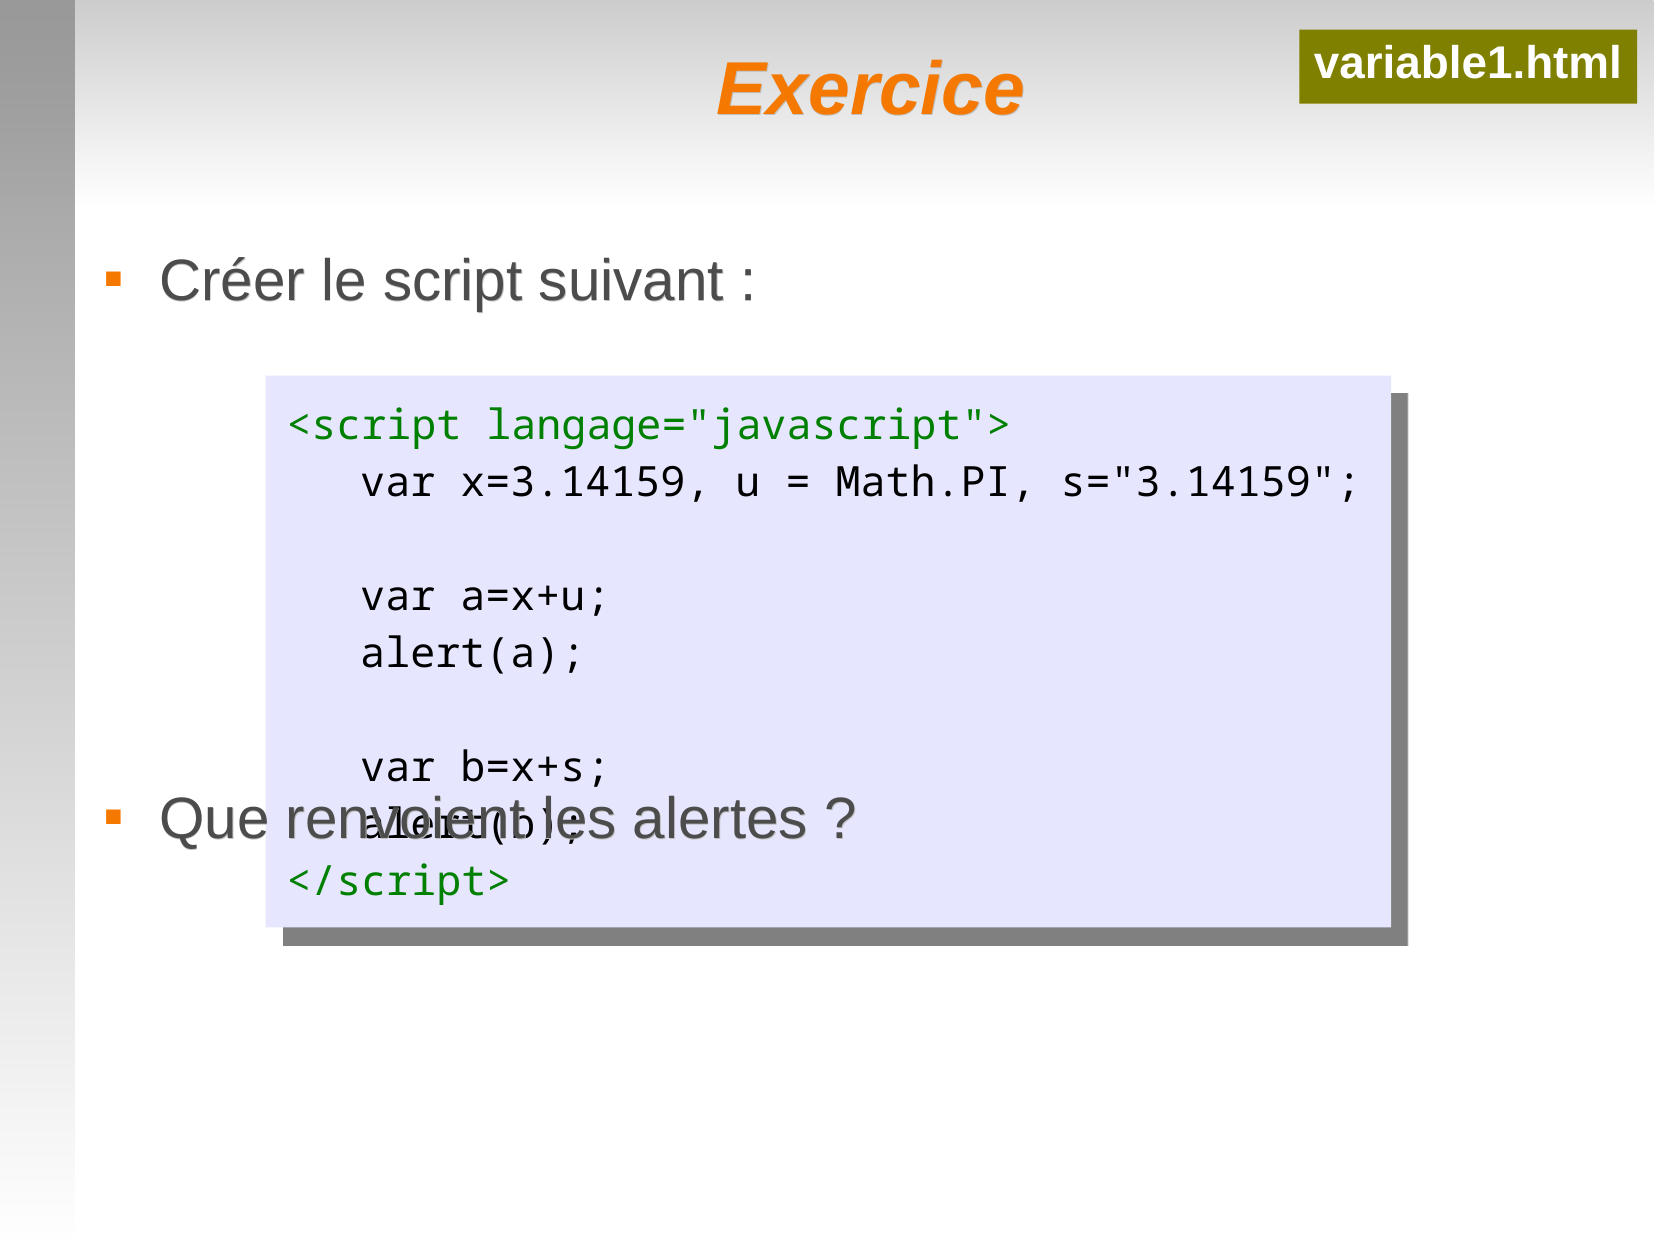

# Exercice
variable1.html
Créer le script suivant :
Que renvoient les alertes ?
<script langage="javascript">
	var x=3.14159, u = Math.PI, s="3.14159";
	var a=x+u;
	alert(a);
	var b=x+s;
	alert(b);
</script>